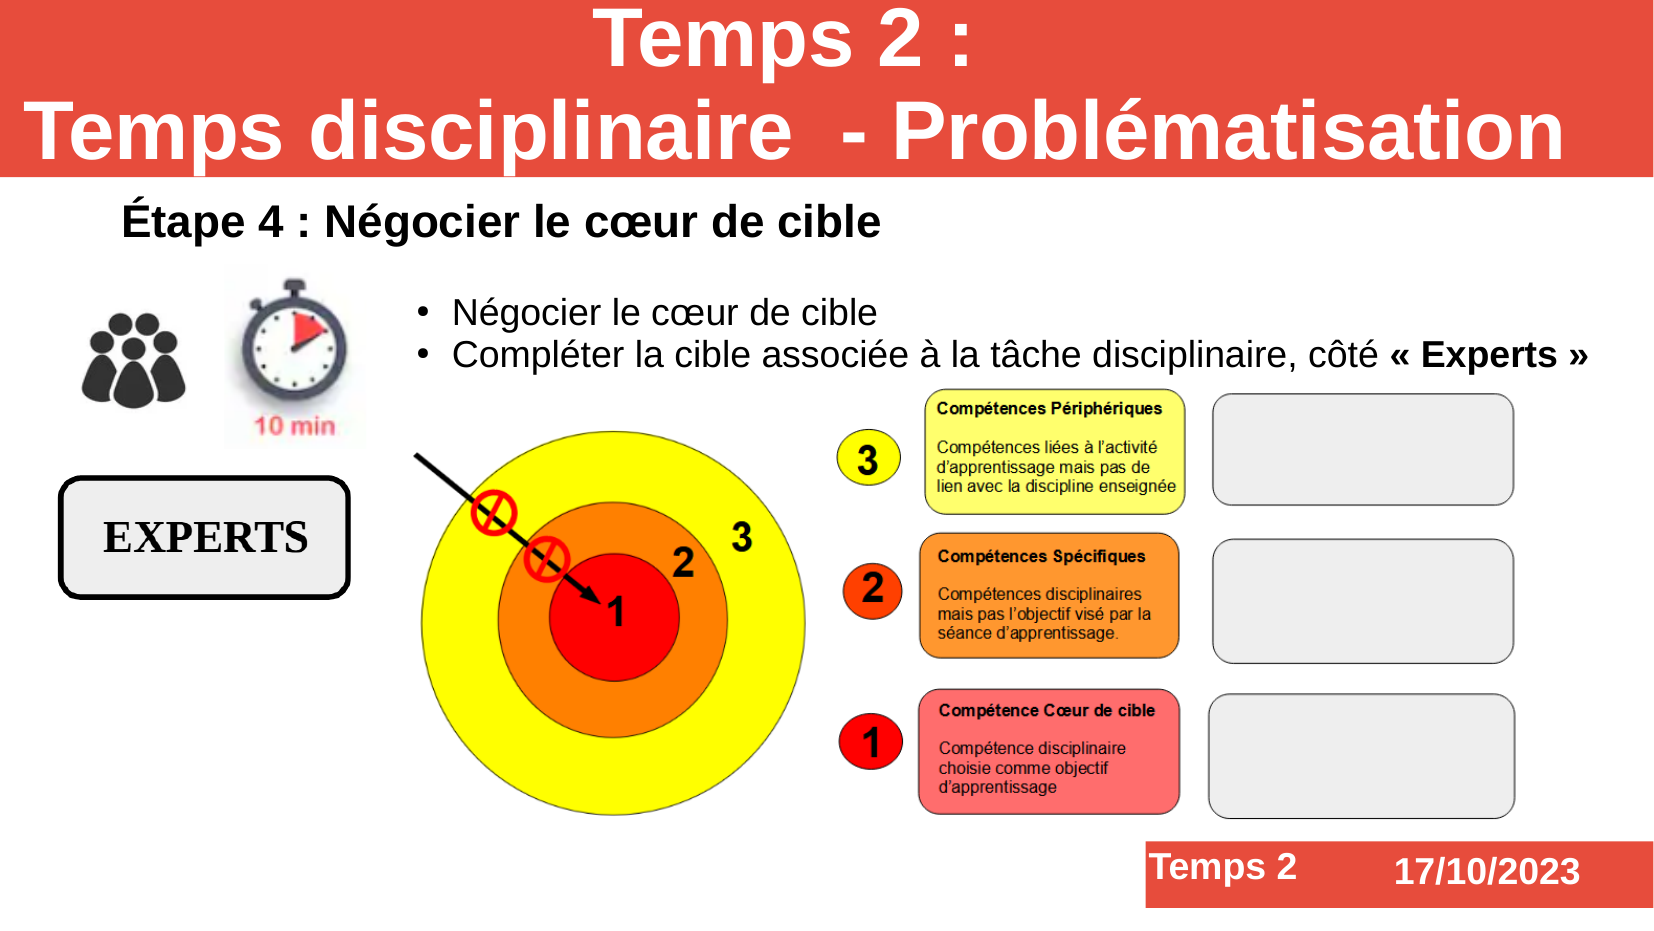

# Temps 2 : Temps disciplinaire - Problématisation
Étape 4 : Négocier le cœur de cible
Négocier le cœur de cible
Compléter la cible associée à la tâche disciplinaire, côté « Experts »
Temps 2